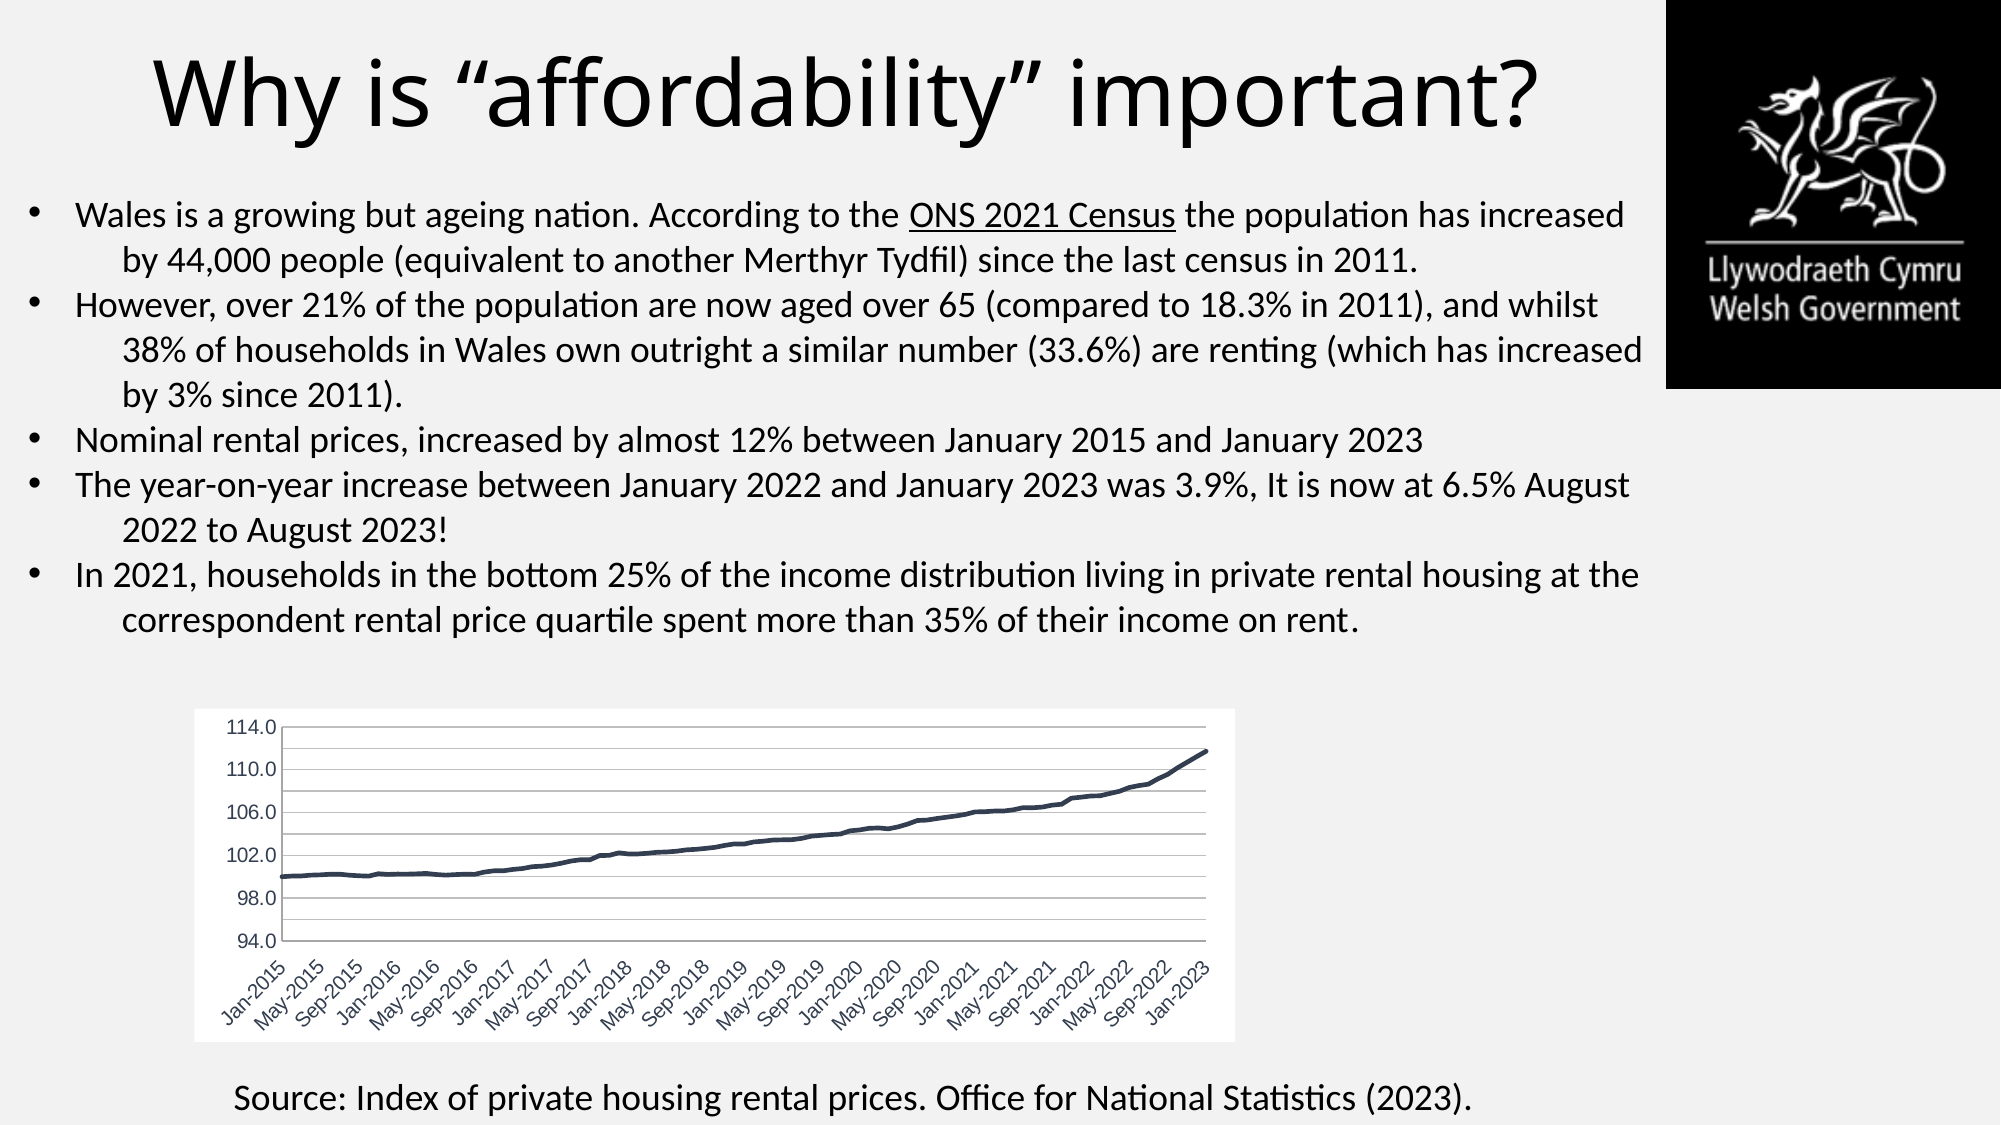

# Why is “affordability” important?
Wales is a growing but ageing nation. According to the ONS 2021 Census the population has increased by 44,000 people (equivalent to another Merthyr Tydfil) since the last census in 2011.
However, over 21% of the population are now aged over 65 (compared to 18.3% in 2011), and whilst 38% of households in Wales own outright a similar number (33.6%) are renting (which has increased by 3% since 2011).
Nominal rental prices, increased by almost 12% between January 2015 and January 2023
The year-on-year increase between January 2022 and January 2023 was 3.9%, It is now at 6.5% August 2022 to August 2023!
In 2021, households in the bottom 25% of the income distribution living in private rental housing at the correspondent rental price quartile spent more than 35% of their income on rent.
### Chart
| Category | Series1 |
|---|---|
| 42005 | 100.0 |
| 42036 | 100.060388407629 |
| 42064 | 100.072406631949 |
| 42095 | 100.148348997209 |
| 42125 | 100.177399026427 |
| 42156 | 100.235059515733 |
| 42186 | 100.238722958672 |
| 42217 | 100.145610533482 |
| 42248 | 100.091513408342 |
| 42278 | 100.054114597087 |
| 42309 | 100.281124253693 |
| 42339 | 100.218283646297 |
| 42370 | 100.25137076101 |
| 42401 | 100.245774577141 |
| 42430 | 100.269784301023 |
| 42461 | 100.310658105625 |
| 42491 | 100.211136668044 |
| 42522 | 100.150570214737 |
| 42552 | 100.202491213135 |
| 42583 | 100.239566002372 |
| 42614 | 100.219883558189 |
| 42644 | 100.431685417192 |
| 42675 | 100.554221080062 |
| 42705 | 100.559977111537 |
| 42736 | 100.687925107177 |
| 42767 | 100.76886528397 |
| 42795 | 100.939203429912 |
| 42826 | 100.988916515904 |
| 42856 | 101.094006270057 |
| 42887 | 101.257528319739 |
| 42917 | 101.462983456451 |
| 42948 | 101.584372340153 |
| 42979 | 101.592015694905 |
| 43009 | 101.984401798532 |
| 43040 | 101.997949594693 |
| 43070 | 102.236992552828 |
| 43101 | 102.124996080242 |
| 43132 | 102.134009924566 |
| 43160 | 102.196038989617 |
| 43191 | 102.287946566225 |
| 43221 | 102.32116609385 |
| 43252 | 102.386549715546 |
| 43282 | 102.514184877975 |
| 43313 | 102.563833112098 |
| 43344 | 102.650927109378 |
| 43374 | 102.748589364295 |
| 43405 | 102.933376032483 |
| 43435 | 103.069035796203 |
| 43466 | 103.053634442173 |
| 43497 | 103.252564043811 |
| 43525 | 103.324836763134 |
| 43556 | 103.431015796014 |
| 43586 | 103.452589785097 |
| 43617 | 103.466024175574 |
| 43647 | 103.587738691468 |
| 43678 | 103.791508287065 |
| 43709 | 103.869246646529 |
| 43739 | 103.94408262633 |
| 43770 | 103.992421548616 |
| 43800 | 104.291668279746 |
| 43831 | 104.373537256295 |
| 43862 | 104.525517028833 |
| 43891 | 104.560969861311 |
| 43922 | 104.479197302913 |
| 43952 | 104.661877024696 |
| 43983 | 104.923757416382 |
| 44013 | 105.252821245202 |
| 44044 | 105.29390366977 |
| 44075 | 105.43690551068 |
| 44105 | 105.556627775386 |
| 44136 | 105.680071820888 |
| 44166 | 105.832214692145 |
| 44197 | 106.0599000397 |
| 44228 | 106.078625369969 |
| 44256 | 106.136791798417 |
| 44287 | 106.146312308072 |
| 44317 | 106.261397309514 |
| 44348 | 106.456908034309 |
| 44378 | 106.447782673447 |
| 44409 | 106.512307971229 |
| 44440 | 106.690579963009 |
| 44470 | 106.781389005491 |
| 44501 | 107.343752280047 |
| 44531 | 107.436395159586 |
| 44562 | 107.548188132773 |
| 44593 | 107.56742579813 |
| 44621 | 107.782687015585 |
| 44652 | 107.989280275564 |
| 44682 | 108.333301583809 |
| 44713 | 108.515386983484 |
| 44743 | 108.650816408762 |
| 44774 | 109.151410977323 |
| 44805 | 109.558909363475 |
| 44835 | 110.159065519201 |
| 44866 | 110.686009402142 |
| 44896 | 111.218106142225 |
| 44927 | 111.730773673786 |Source: Index of private housing rental prices. Office for National Statistics (2023).